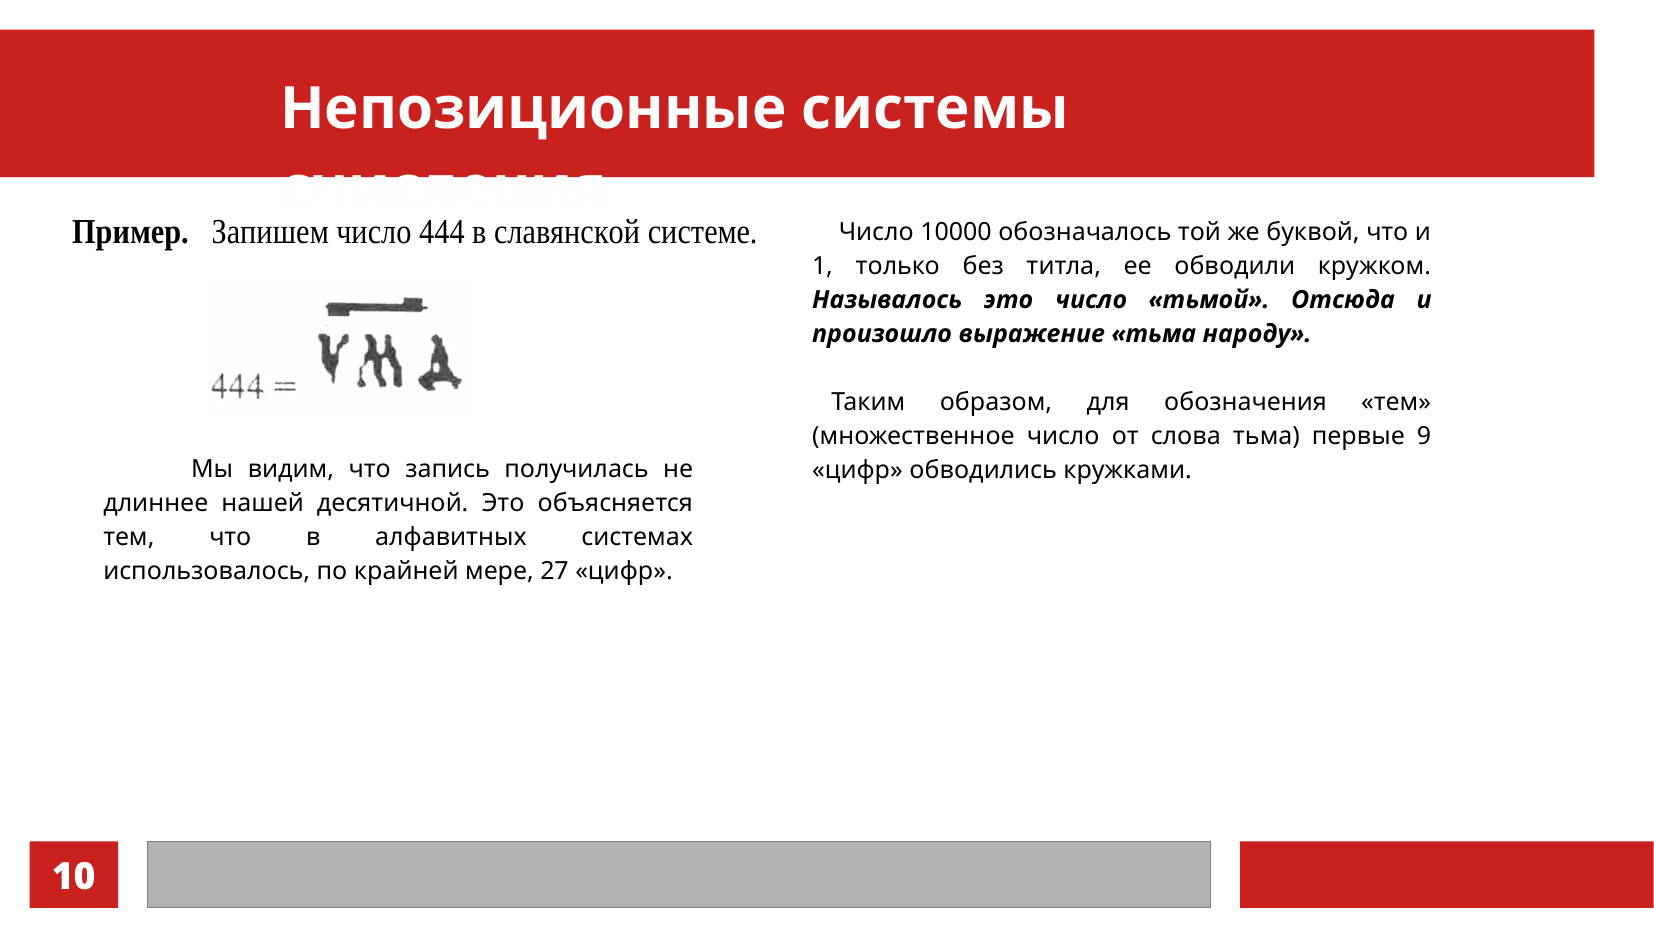

Непозиционные системы счисления
 Число 10000 обозначалось той же буквой, что и 1, только без титла, ее обводили кружком. Называлось это число «тьмой». Отсюда и произошло выражение «тьма народу».
   Таким образом, для обозначения «тем» (множественное число от слова тьма) первые 9 «цифр» обводились кружками.
 Мы видим, что запись получилась не длиннее нашей десятичной. Это объясняется тем, что в алфавитных системах использовалось, по крайней мере, 27 «цифр».
10